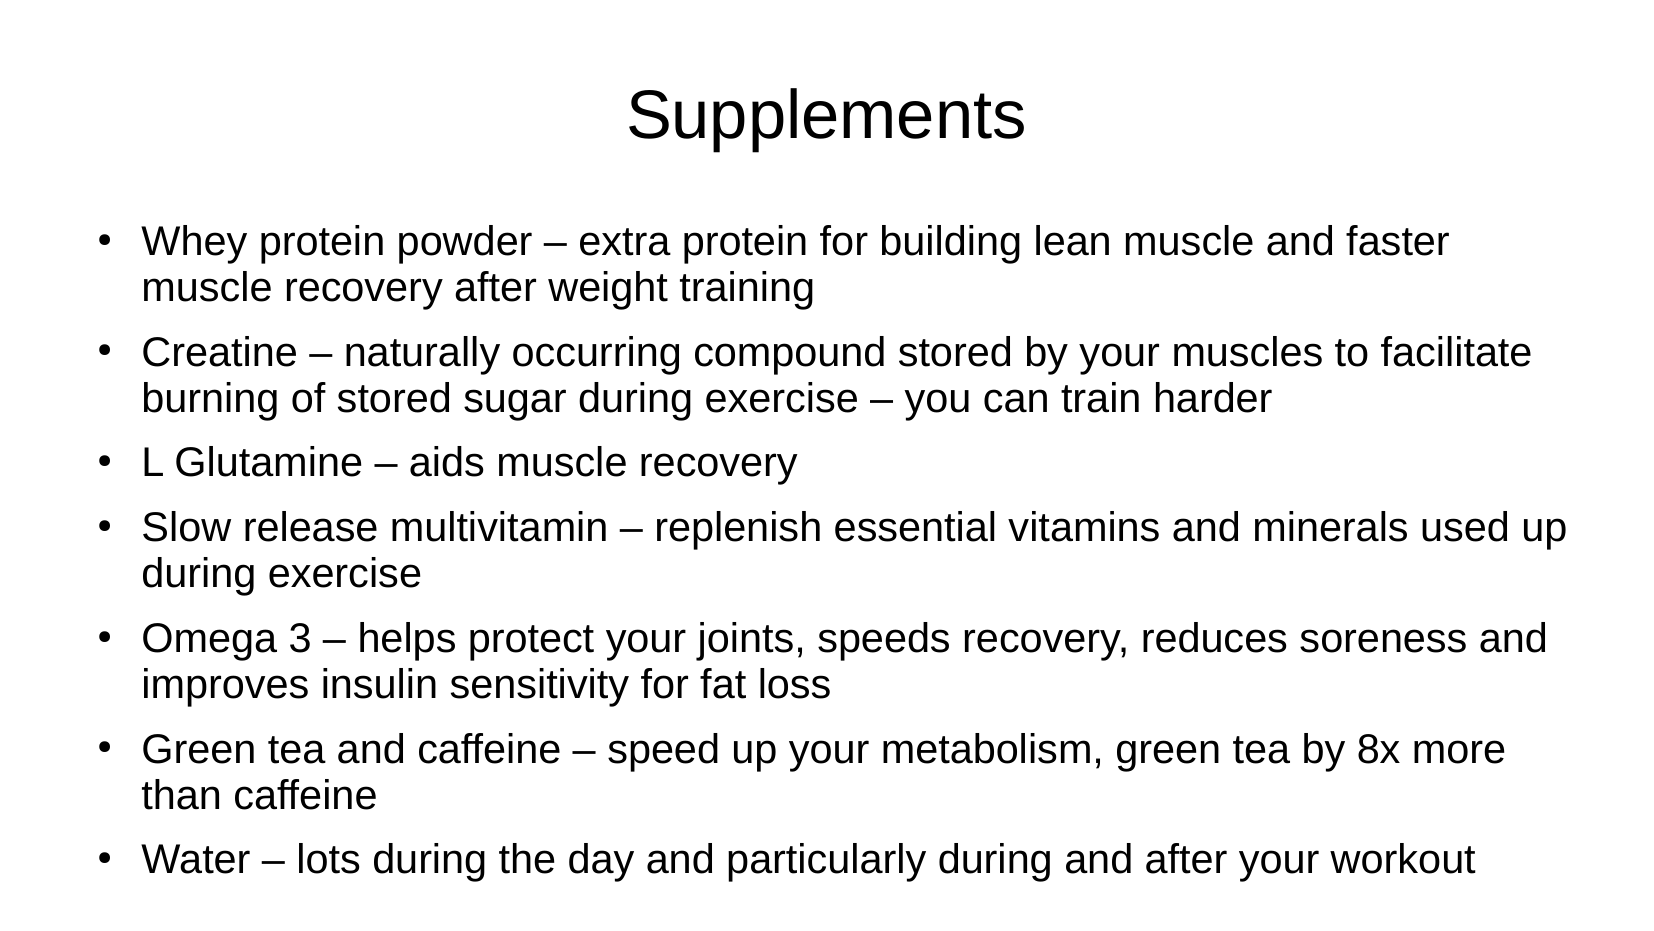

# Supplements
Whey protein powder – extra protein for building lean muscle and faster muscle recovery after weight training
Creatine – naturally occurring compound stored by your muscles to facilitate burning of stored sugar during exercise – you can train harder
L Glutamine – aids muscle recovery
Slow release multivitamin – replenish essential vitamins and minerals used up during exercise
Omega 3 – helps protect your joints, speeds recovery, reduces soreness and improves insulin sensitivity for fat loss
Green tea and caffeine – speed up your metabolism, green tea by 8x more than caffeine
Water – lots during the day and particularly during and after your workout